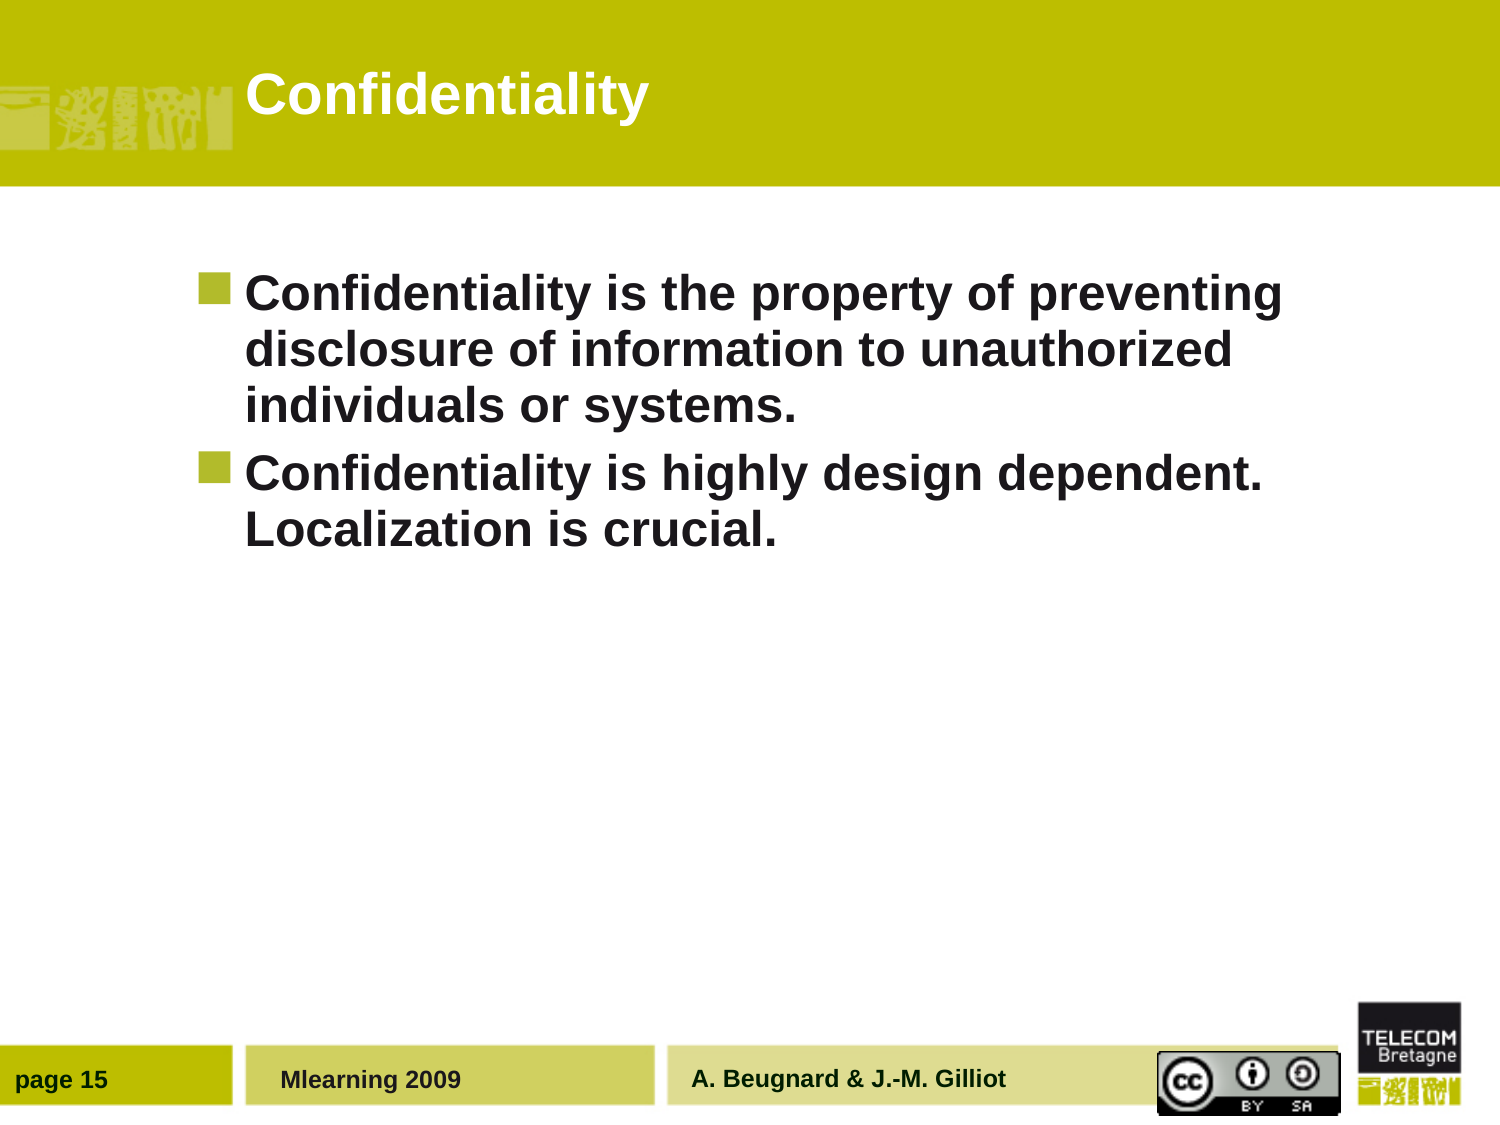

# Confidentiality
Confidentiality is the property of preventing disclosure of information to unauthorized individuals or systems.
Confidentiality is highly design dependent. Localization is crucial.
15